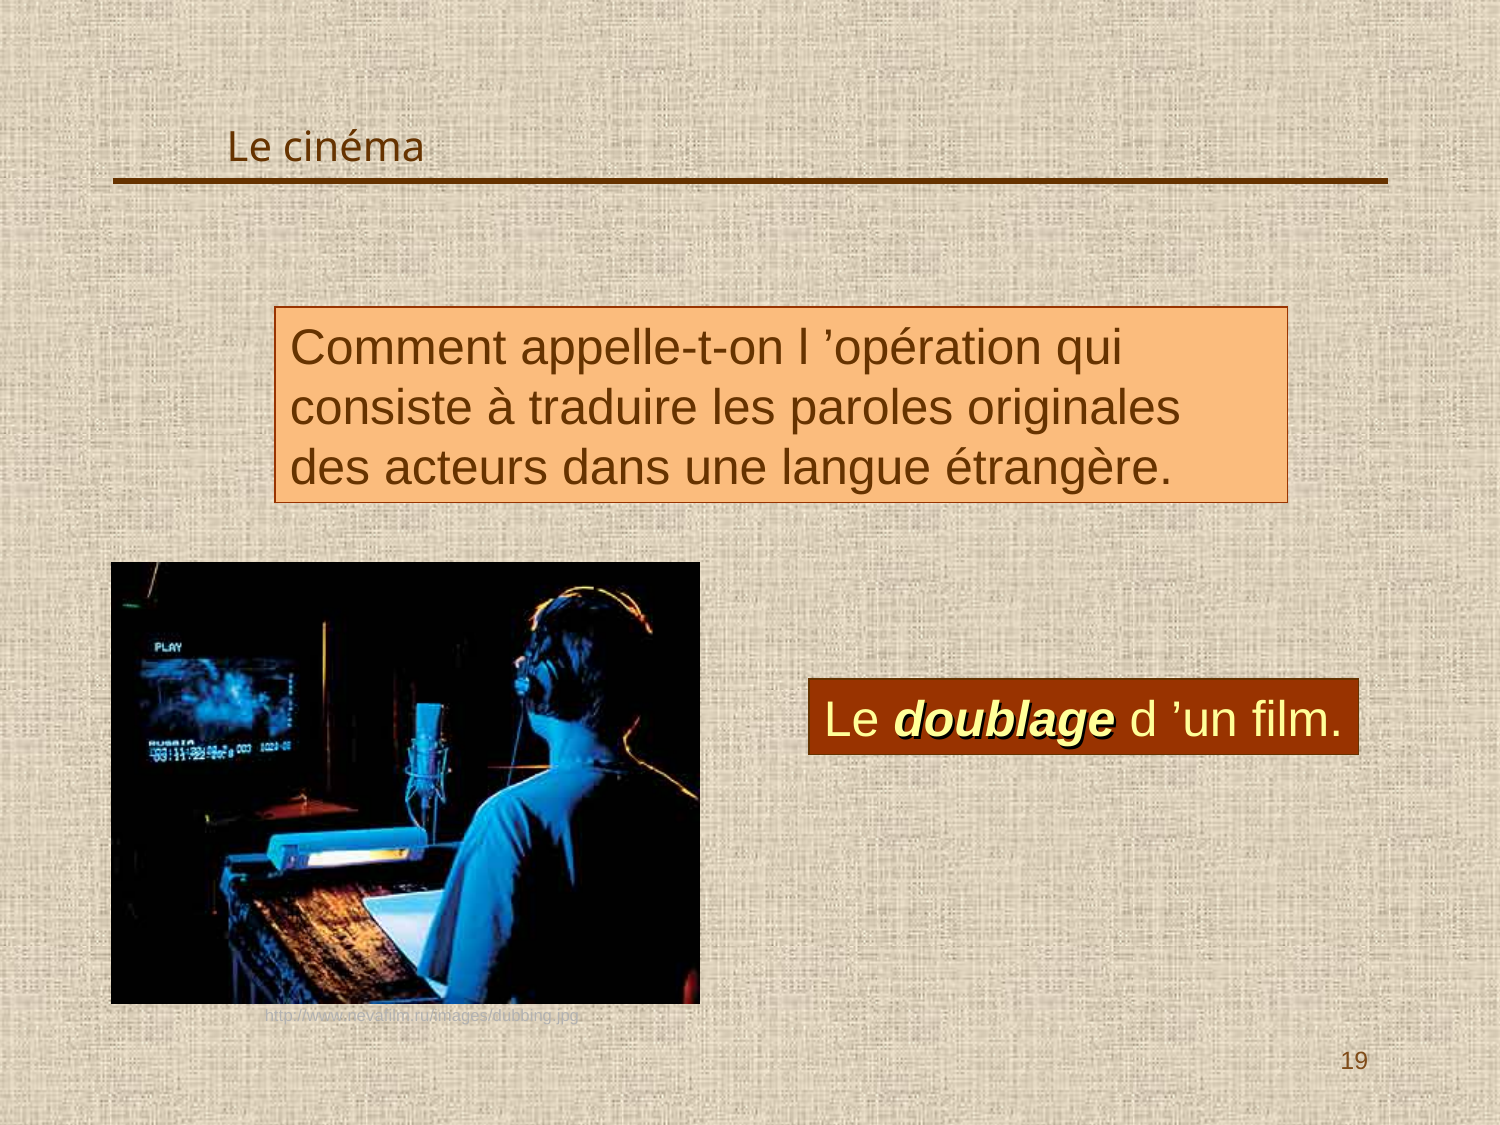

Le cinéma
Comment appelle-t-on l ’opération qui consiste à traduire les paroles originales des acteurs dans une langue étrangère.
Le doublage d ’un film.
http://www.nevafilm.ru/images/dubbing.jpg
19